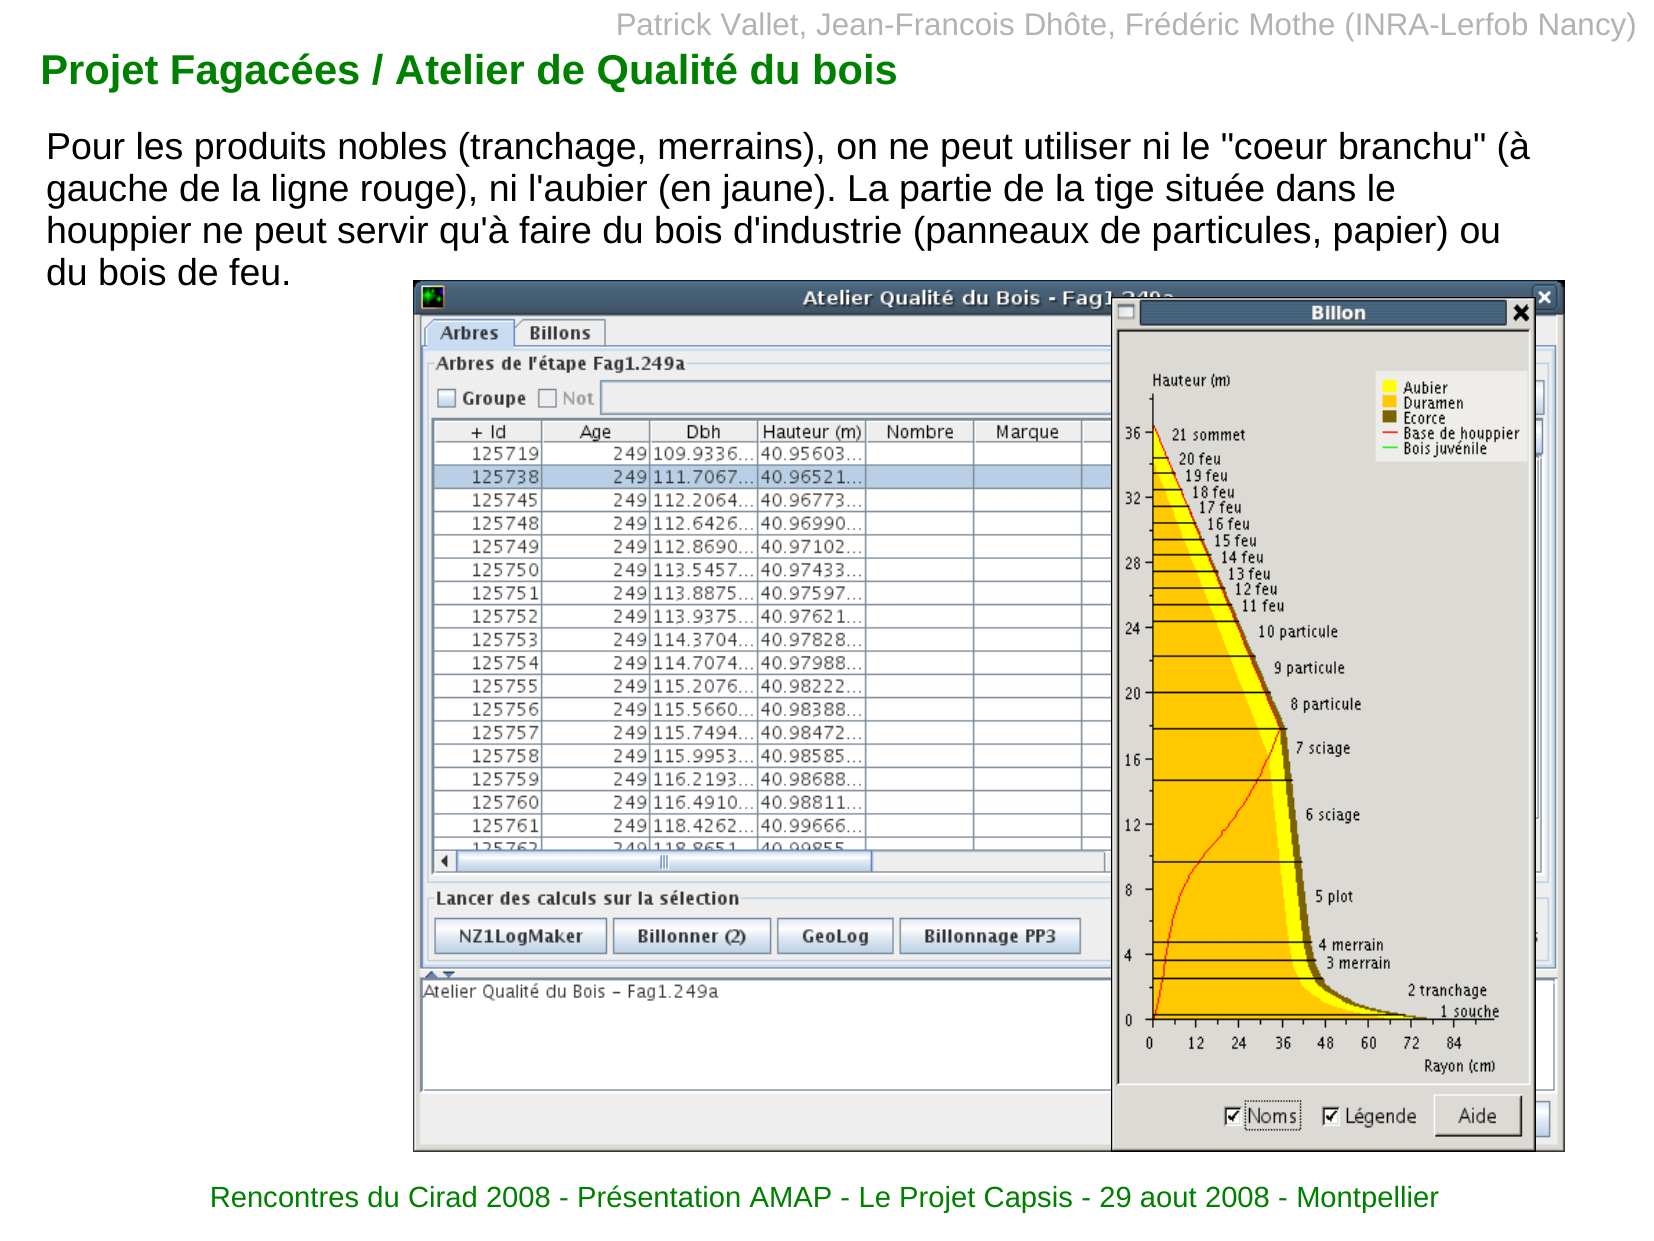

Patrick Vallet, Jean-Francois Dhôte, Frédéric Mothe (INRA-Lerfob Nancy)
Projet Fagacées / Atelier de Qualité du bois
Pour les produits nobles (tranchage, merrains), on ne peut utiliser ni le "coeur branchu" (à gauche de la ligne rouge), ni l'aubier (en jaune). La partie de la tige située dans le houppier ne peut servir qu'à faire du bois d'industrie (panneaux de particules, papier) ou du bois de feu.